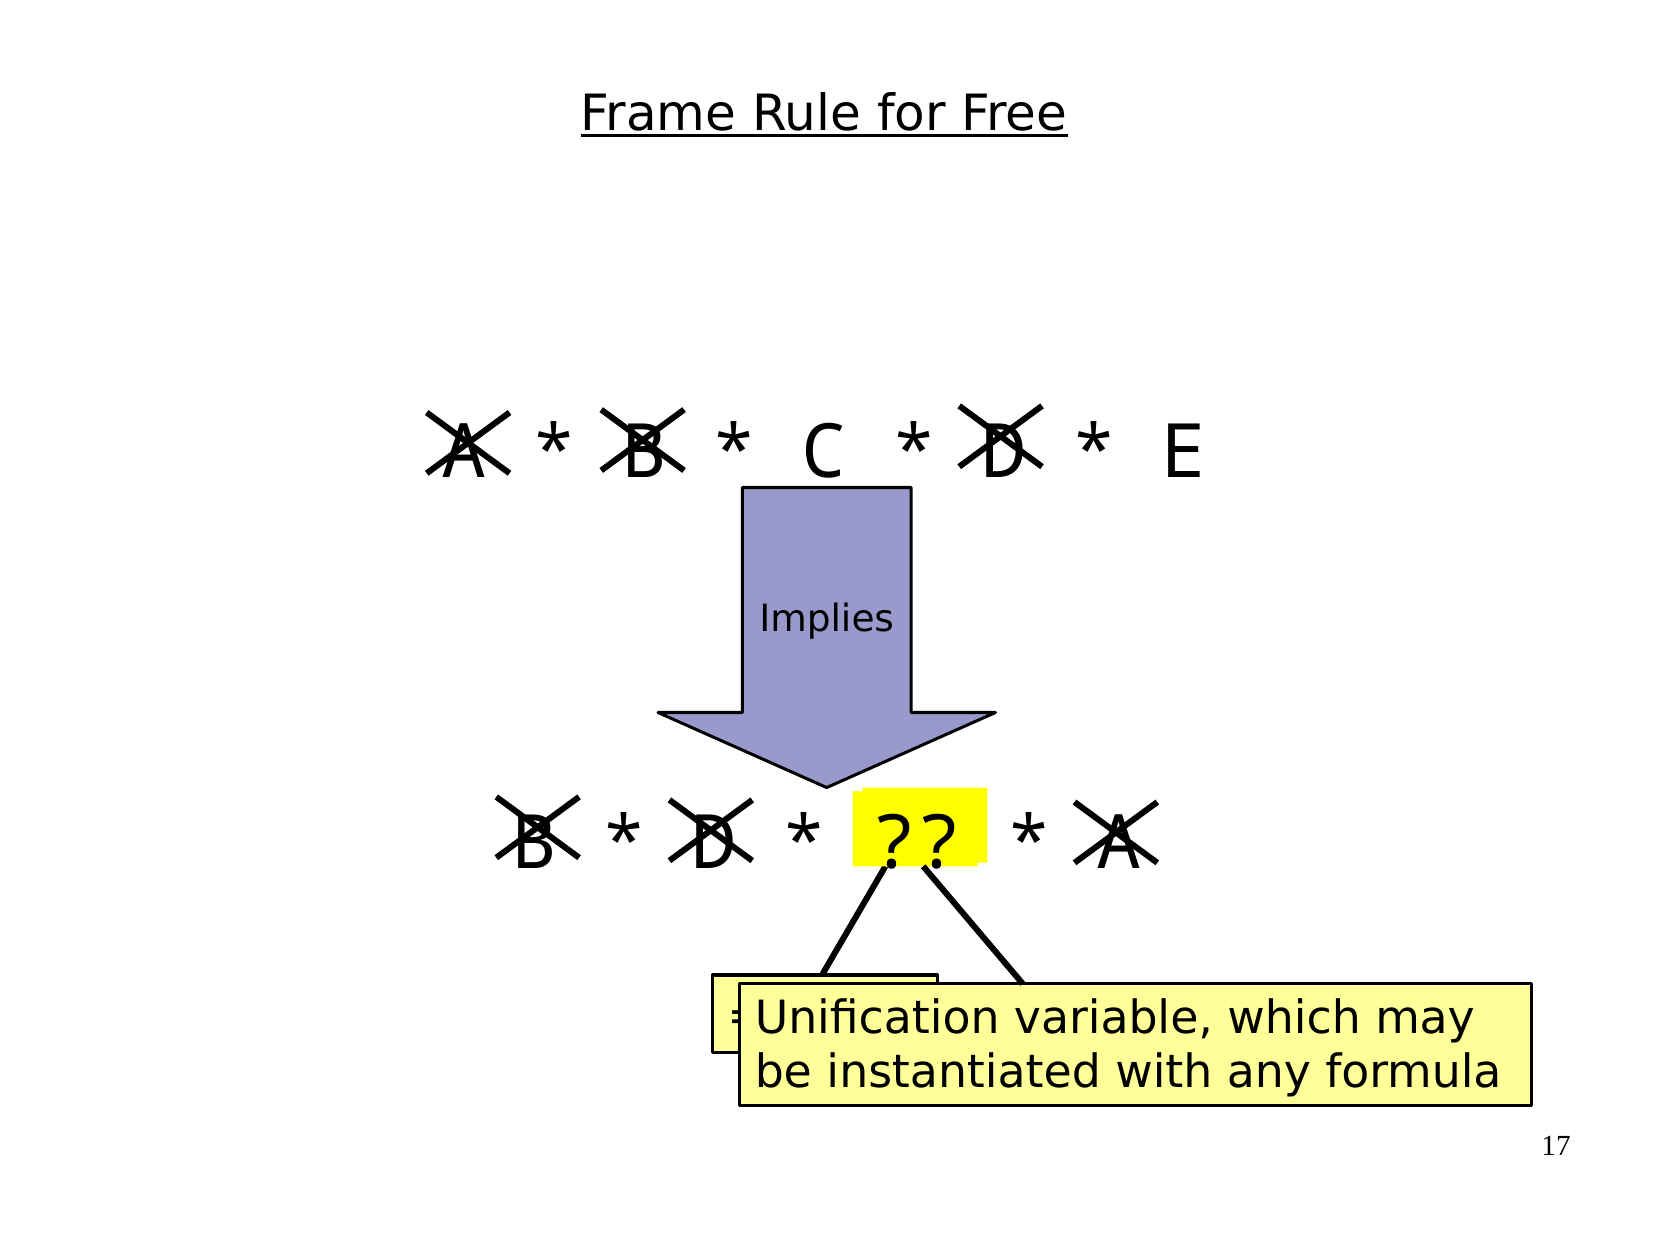

Frame Rule for Free
A * B * C * D * E
Implies
B * D * ?? * A
= C * E
Unification variable, which may be instantiated with any formula
17